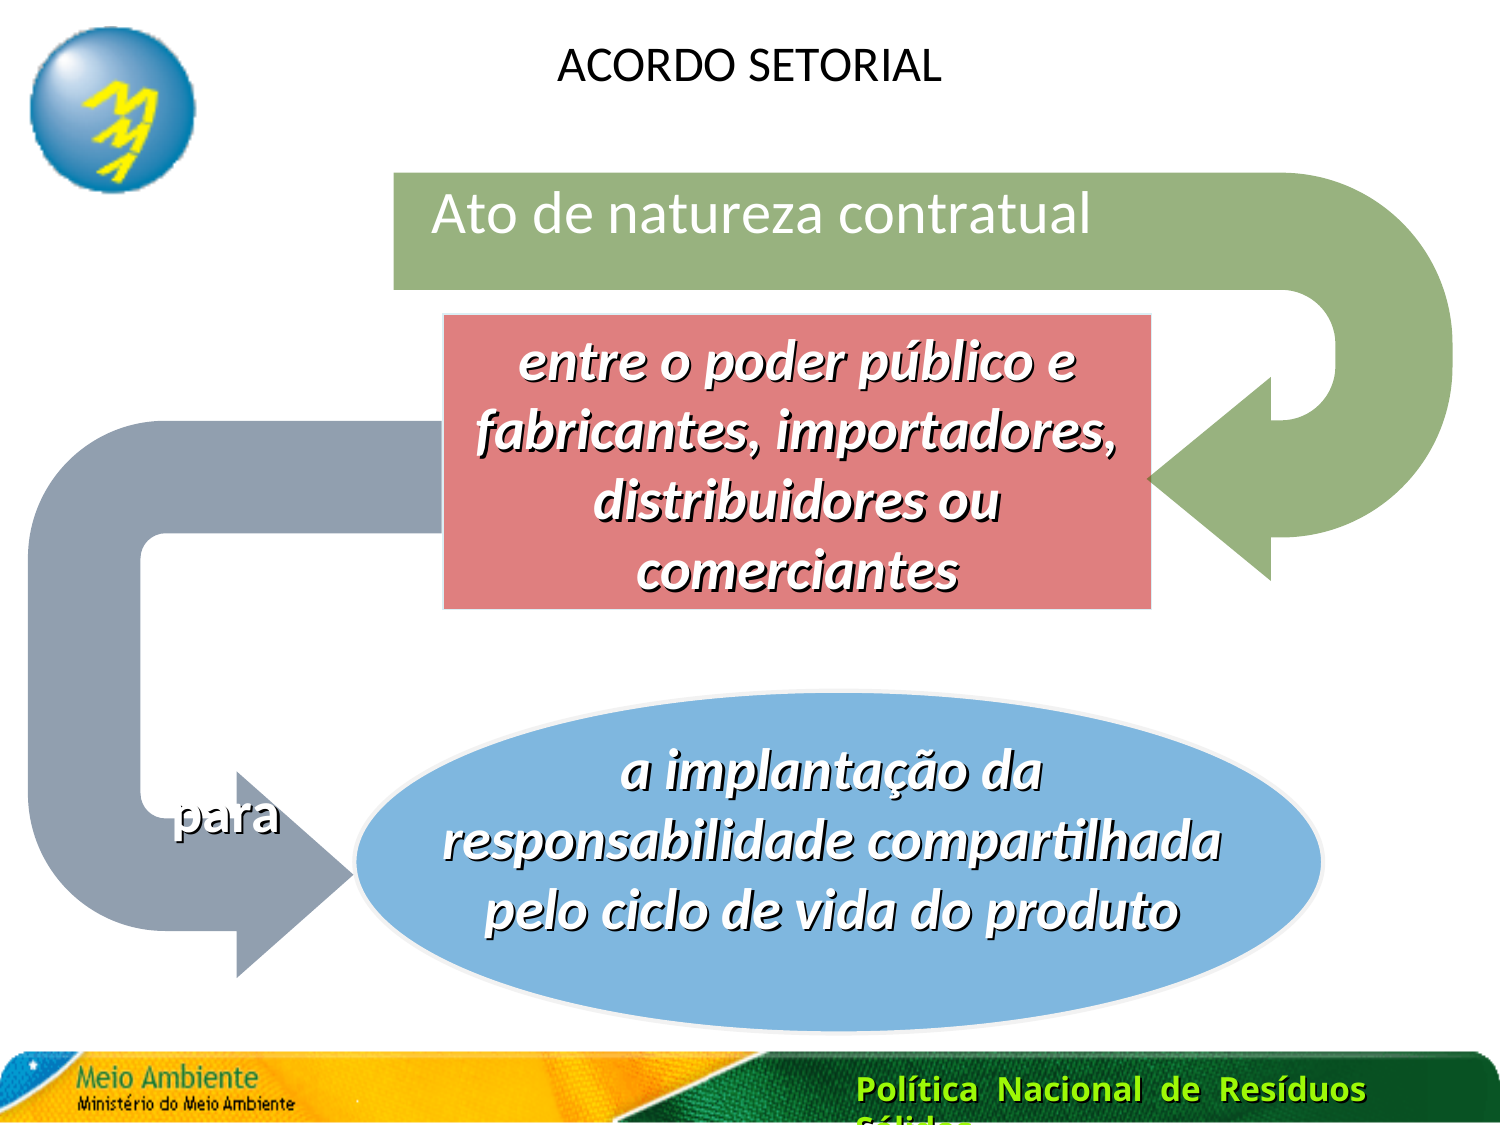

ACORDO SETORIAL
Ato de natureza contratual
entre o poder público e fabricantes, importadores, distribuidores ou comerciantes
a implantação da responsabilidade compartilhada pelo ciclo de vida do produto
 para